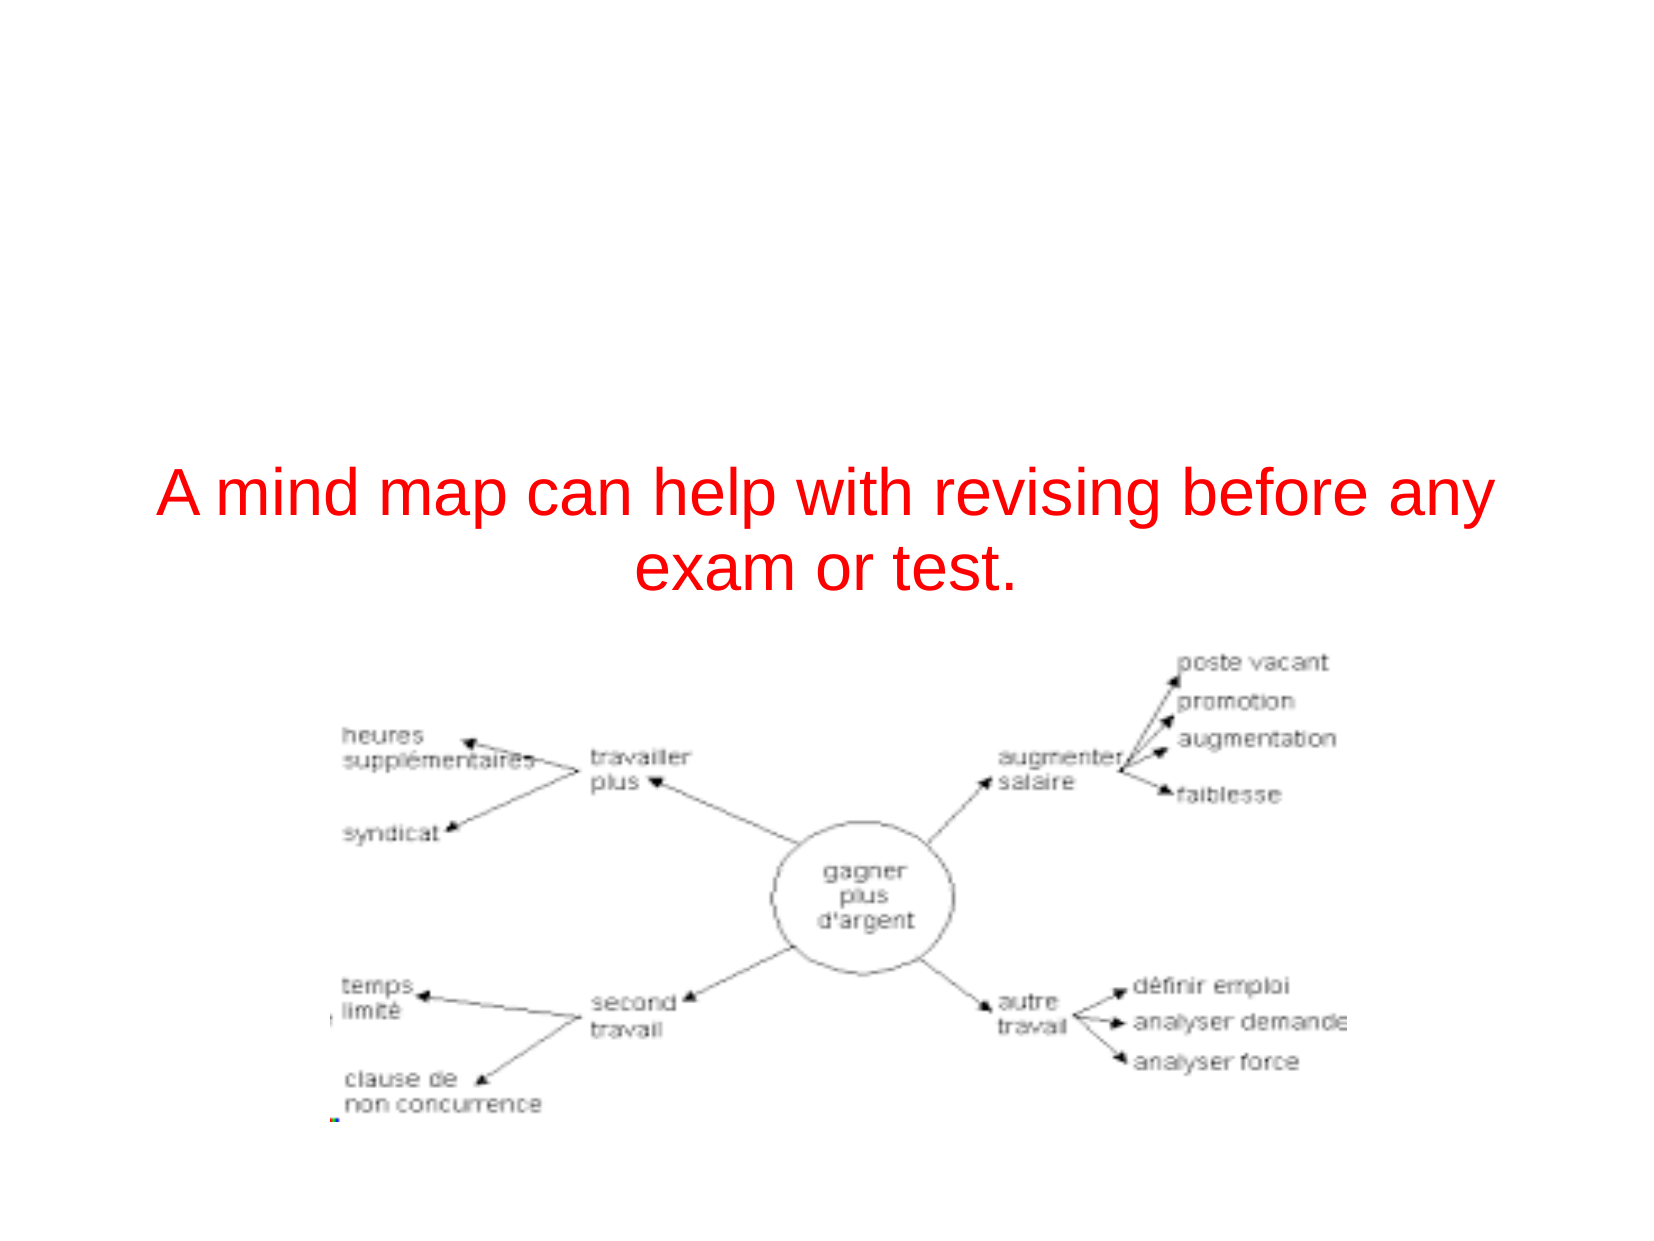

# A mind map can help with revising before any exam or test.